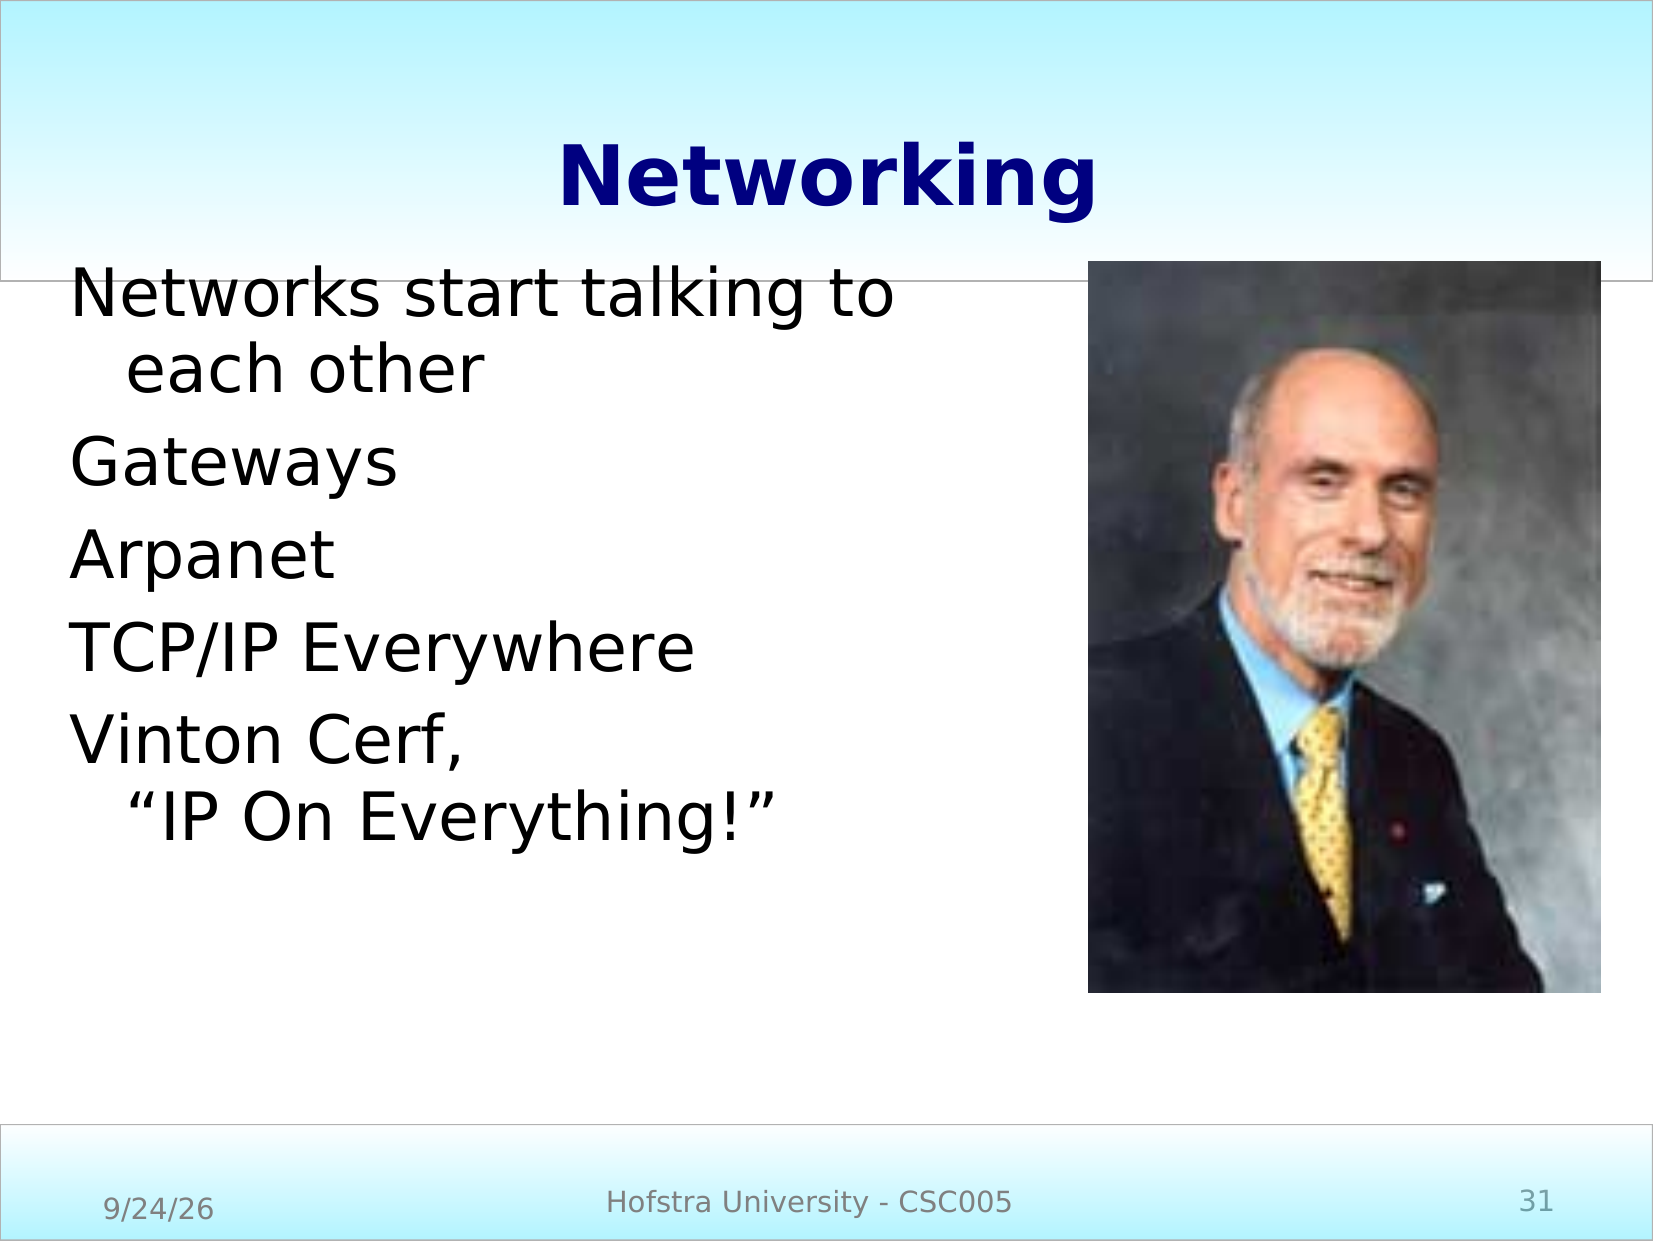

# Networking
Networks start talking to each other
Gateways
Arpanet
TCP/IP Everywhere
Vinton Cerf,
“IP On Everything!”
31
Hofstra University - CSC005